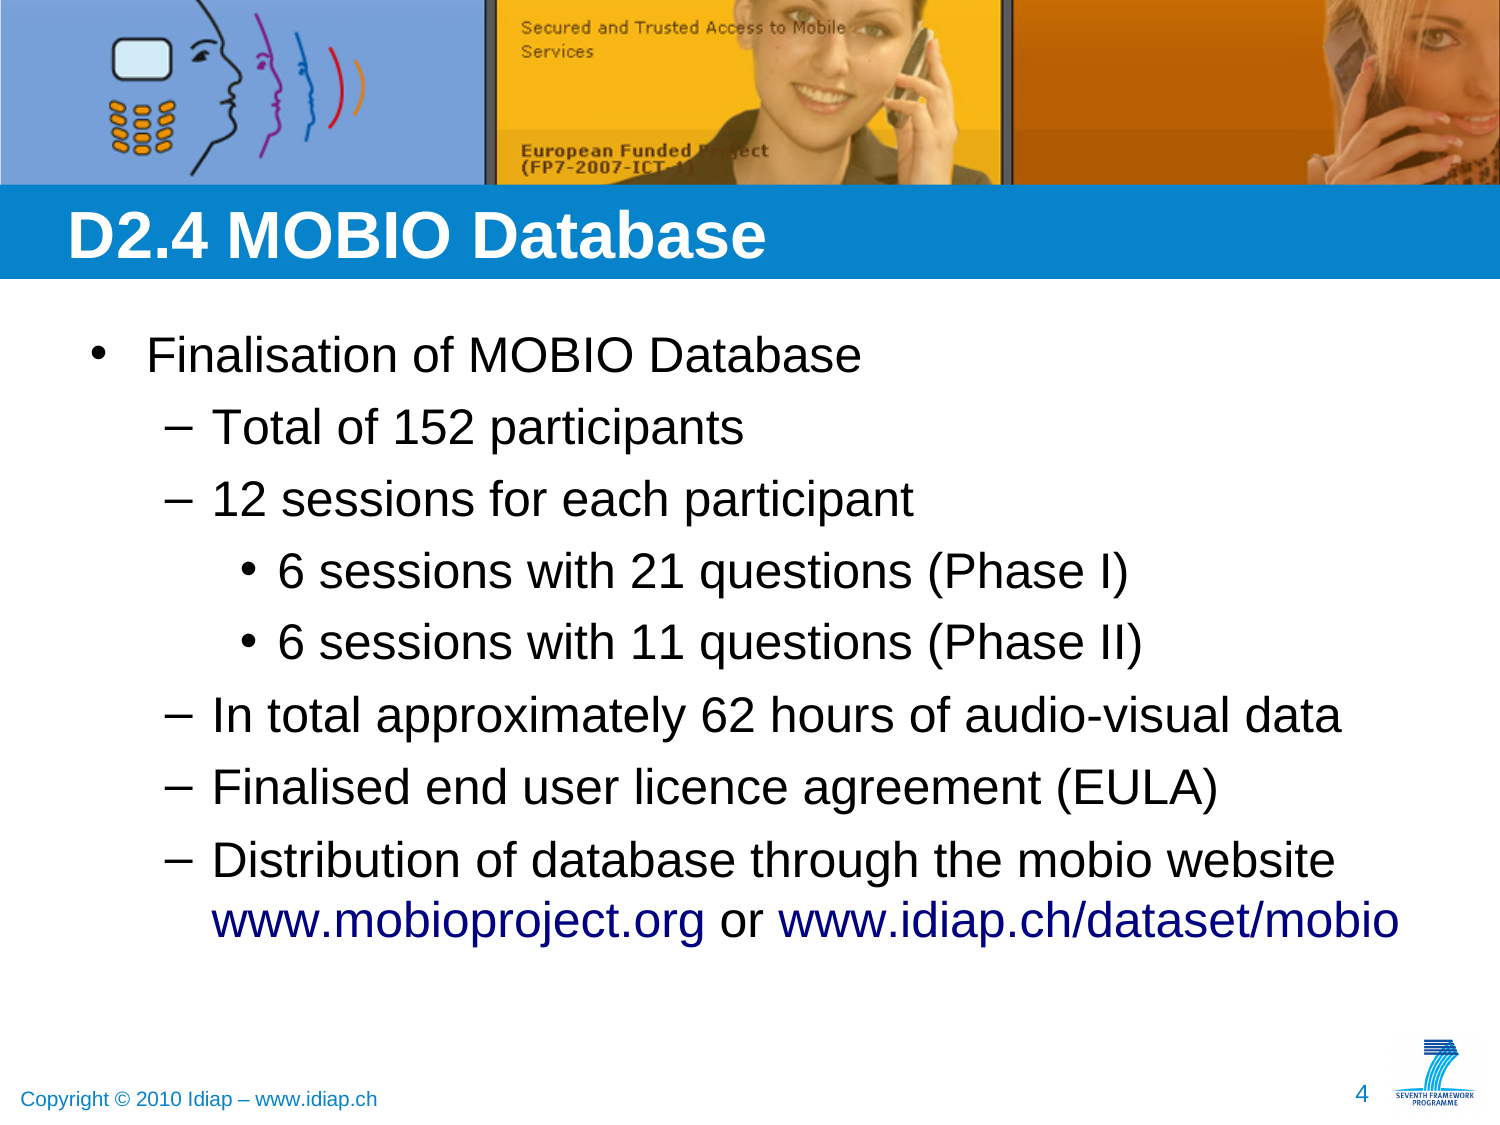

# D2.4 MOBIO Database
Finalisation of MOBIO Database
Total of 152 participants
12 sessions for each participant
6 sessions with 21 questions (Phase I)
6 sessions with 11 questions (Phase II)
In total approximately 62 hours of audio-visual data
Finalised end user licence agreement (EULA)
Distribution of database through the mobio website www.mobioproject.org or www.idiap.ch/dataset/mobio